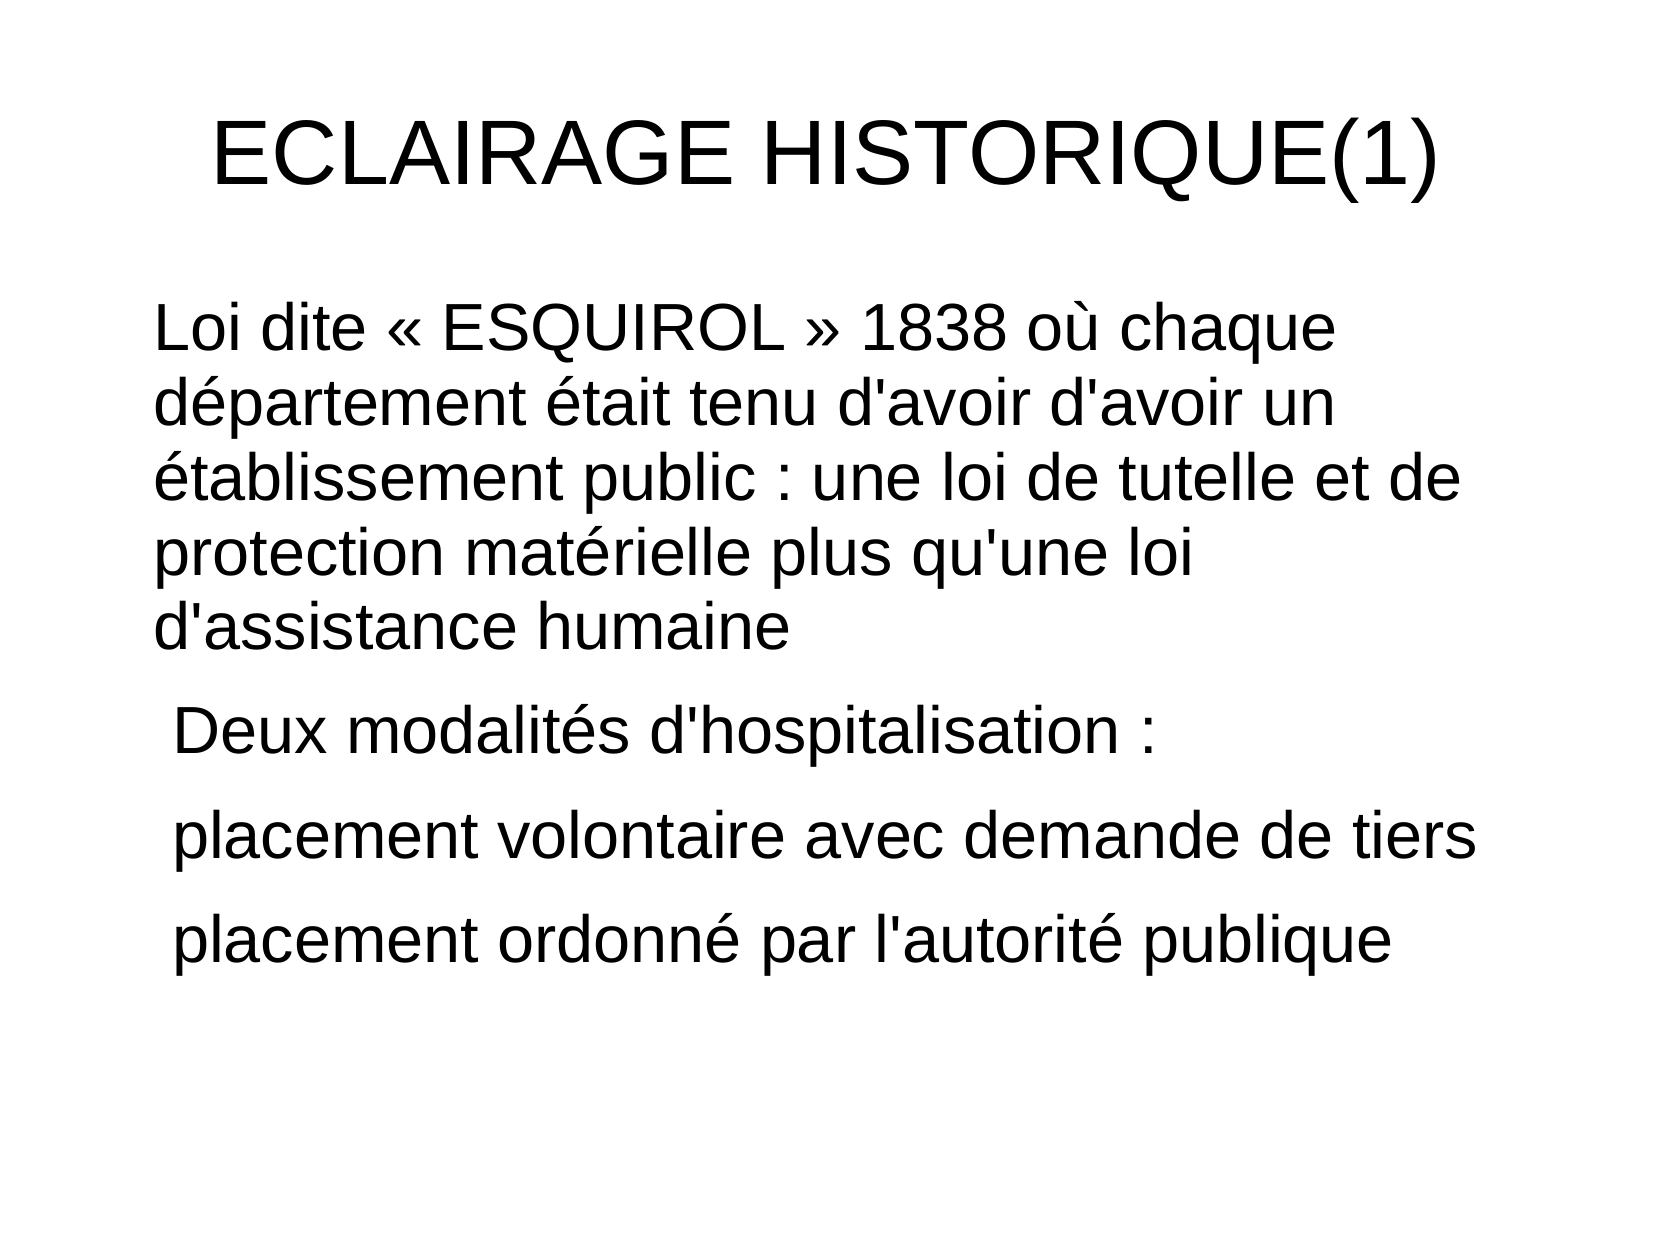

# ECLAIRAGE HISTORIQUE(1)
Loi dite « ESQUIROL » 1838 où chaque département était tenu d'avoir d'avoir un établissement public : une loi de tutelle et de protection matérielle plus qu'une loi d'assistance humaine
 Deux modalités d'hospitalisation :
 placement volontaire avec demande de tiers
 placement ordonné par l'autorité publique